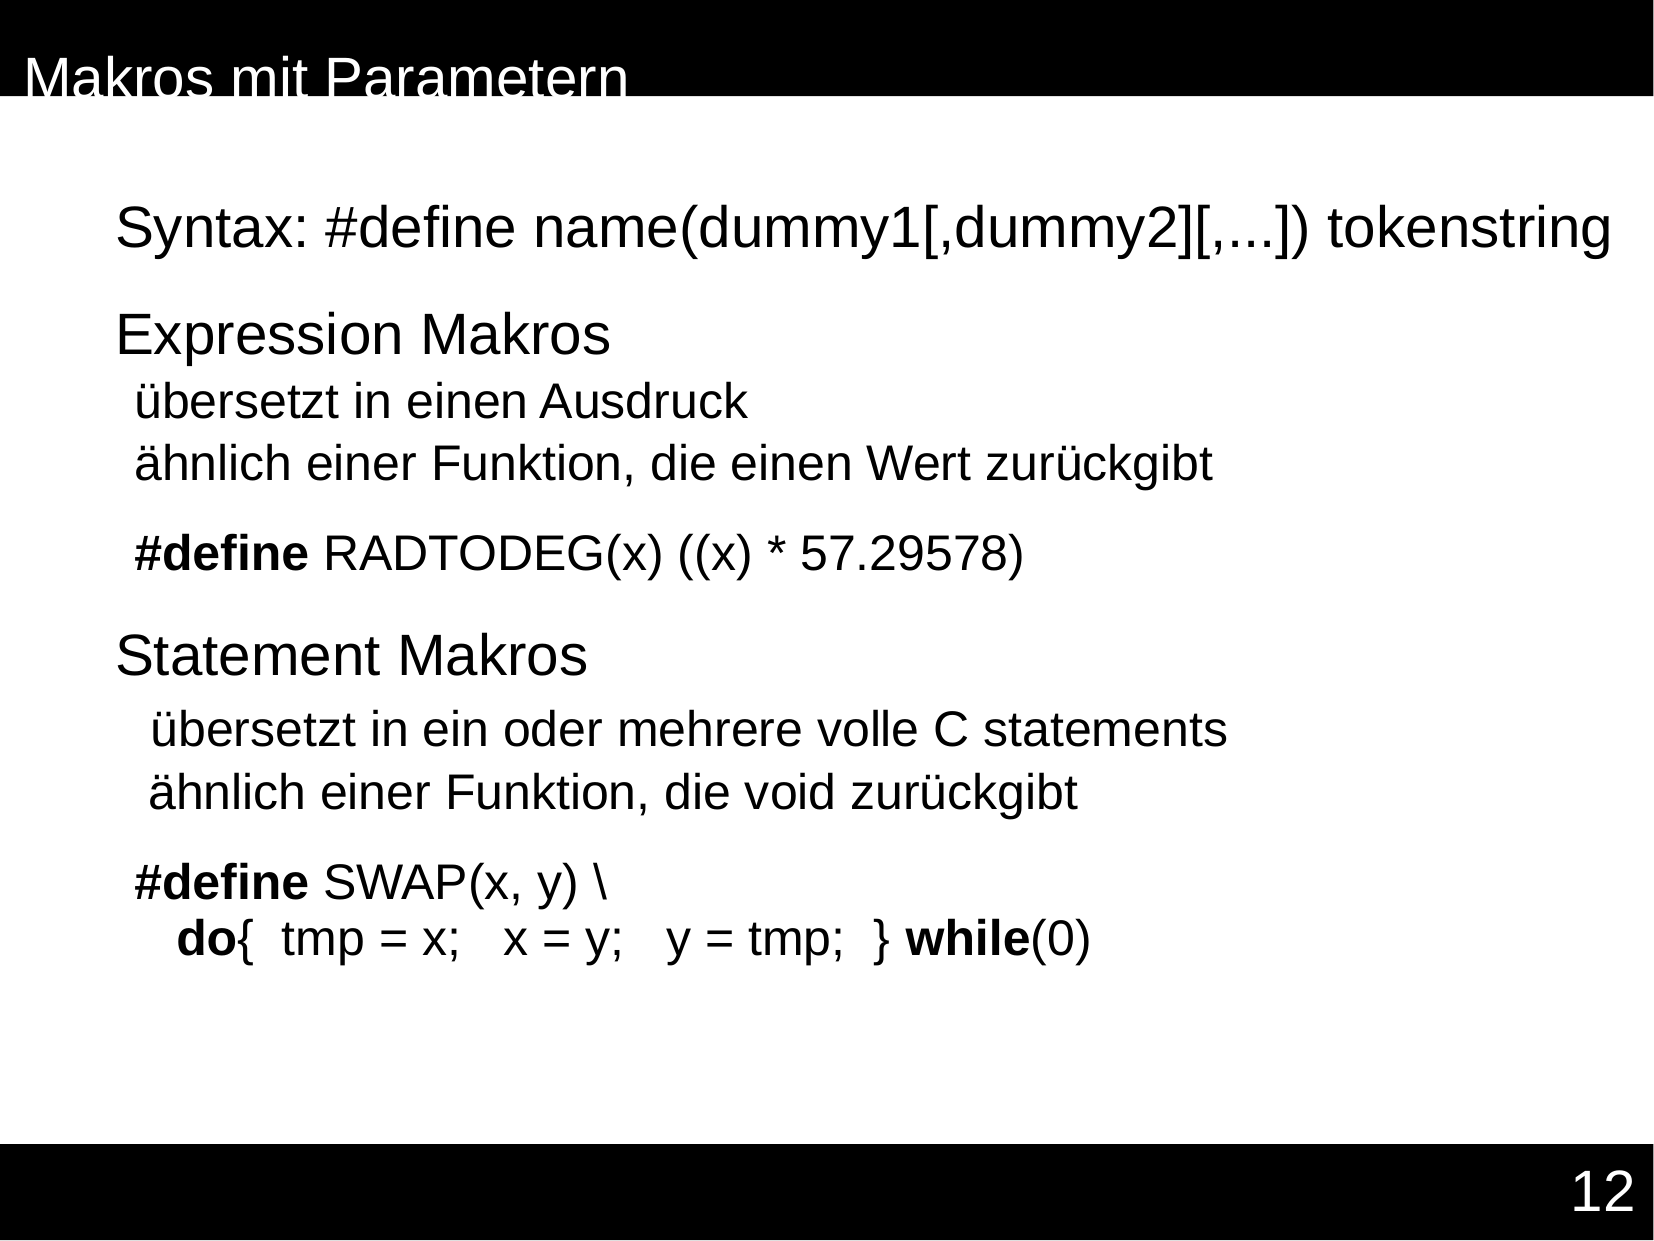

Makros mit Parametern
 Syntax: #define name(dummy1[,dummy2][,...]) tokenstring
 Expression Makros
übersetzt in einen Ausdruck
ähnlich einer Funktion, die einen Wert zurückgibt
#define RADTODEG(x) ((x) * 57.29578)
 Statement Makros
 übersetzt in ein oder mehrere volle C statements
 ähnlich einer Funktion, die void zurückgibt
#define SWAP(x, y) \
 do{ tmp = x; x = y; y = tmp; } while(0)
12